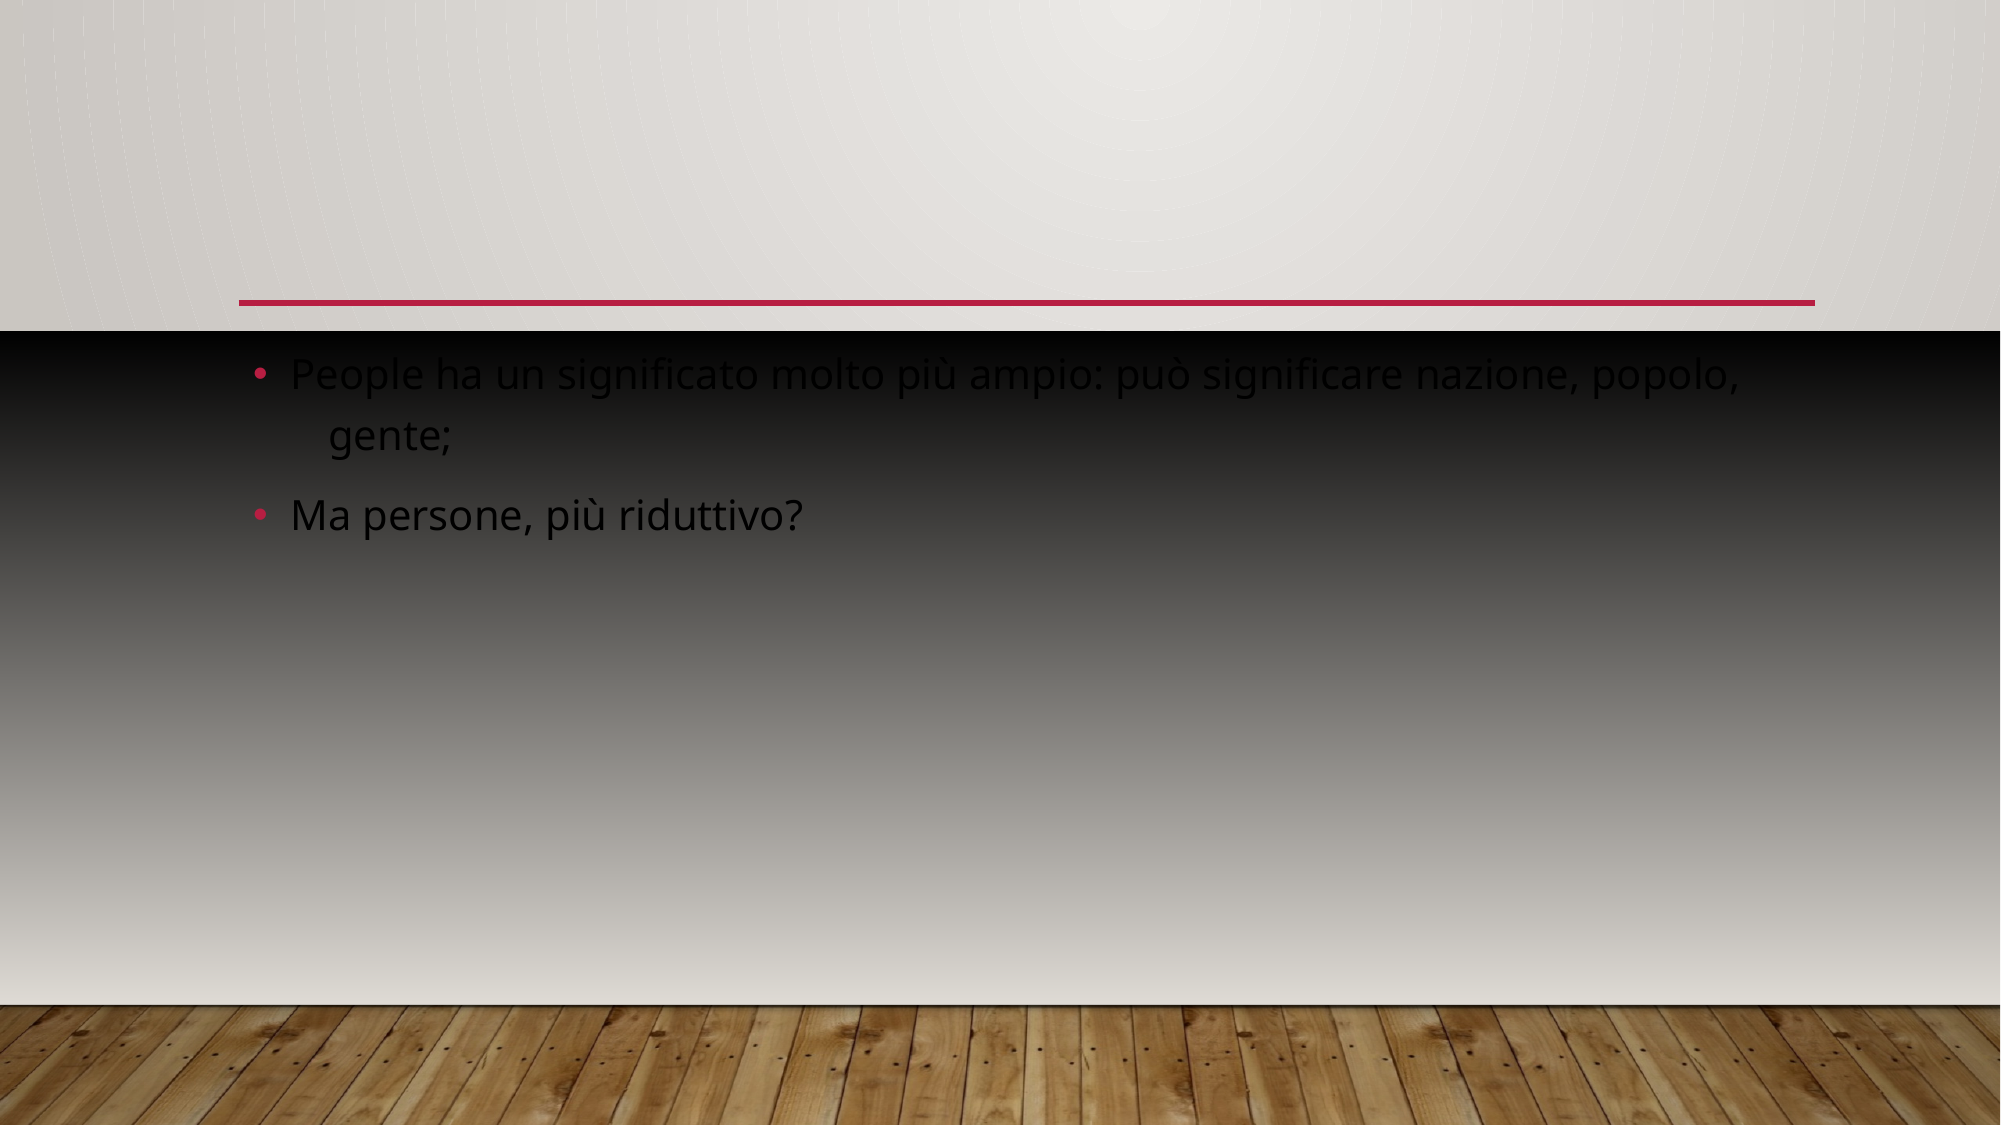

#
People ha un significato molto più ampio: può significare nazione, popolo, gente;
Ma persone, più riduttivo?